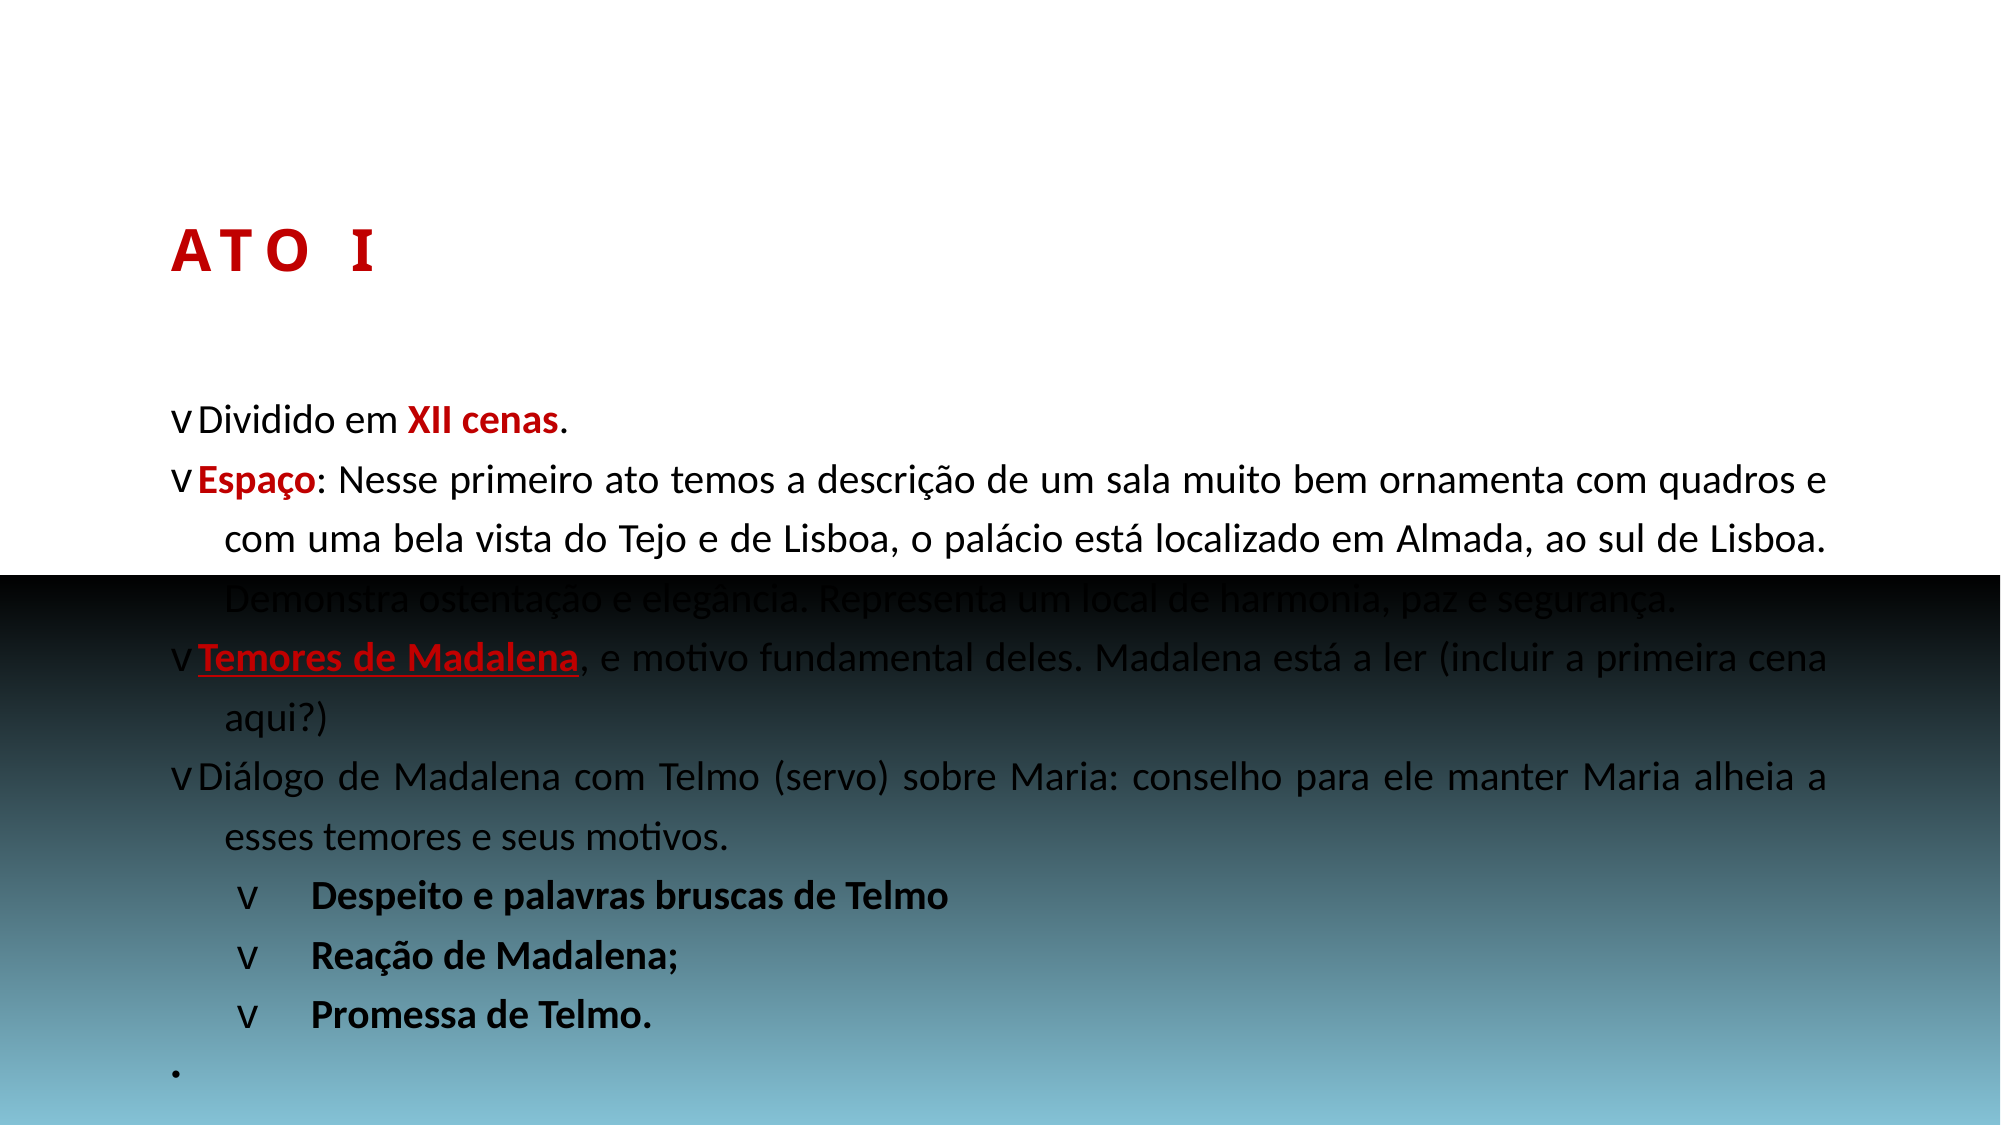

# Ato i
Dividido em XII cenas.
Espaço: Nesse primeiro ato temos a descrição de um sala muito bem ornamenta com quadros e com uma bela vista do Tejo e de Lisboa, o palácio está localizado em Almada, ao sul de Lisboa. Demonstra ostentação e elegância. Representa um local de harmonia, paz e segurança.
Temores de Madalena, e motivo fundamental deles. Madalena está a ler (incluir a primeira cena aqui?)
Diálogo de Madalena com Telmo (servo) sobre Maria: conselho para ele manter Maria alheia a esses temores e seus motivos.
Despeito e palavras bruscas de Telmo
Reação de Madalena;
Promessa de Telmo.